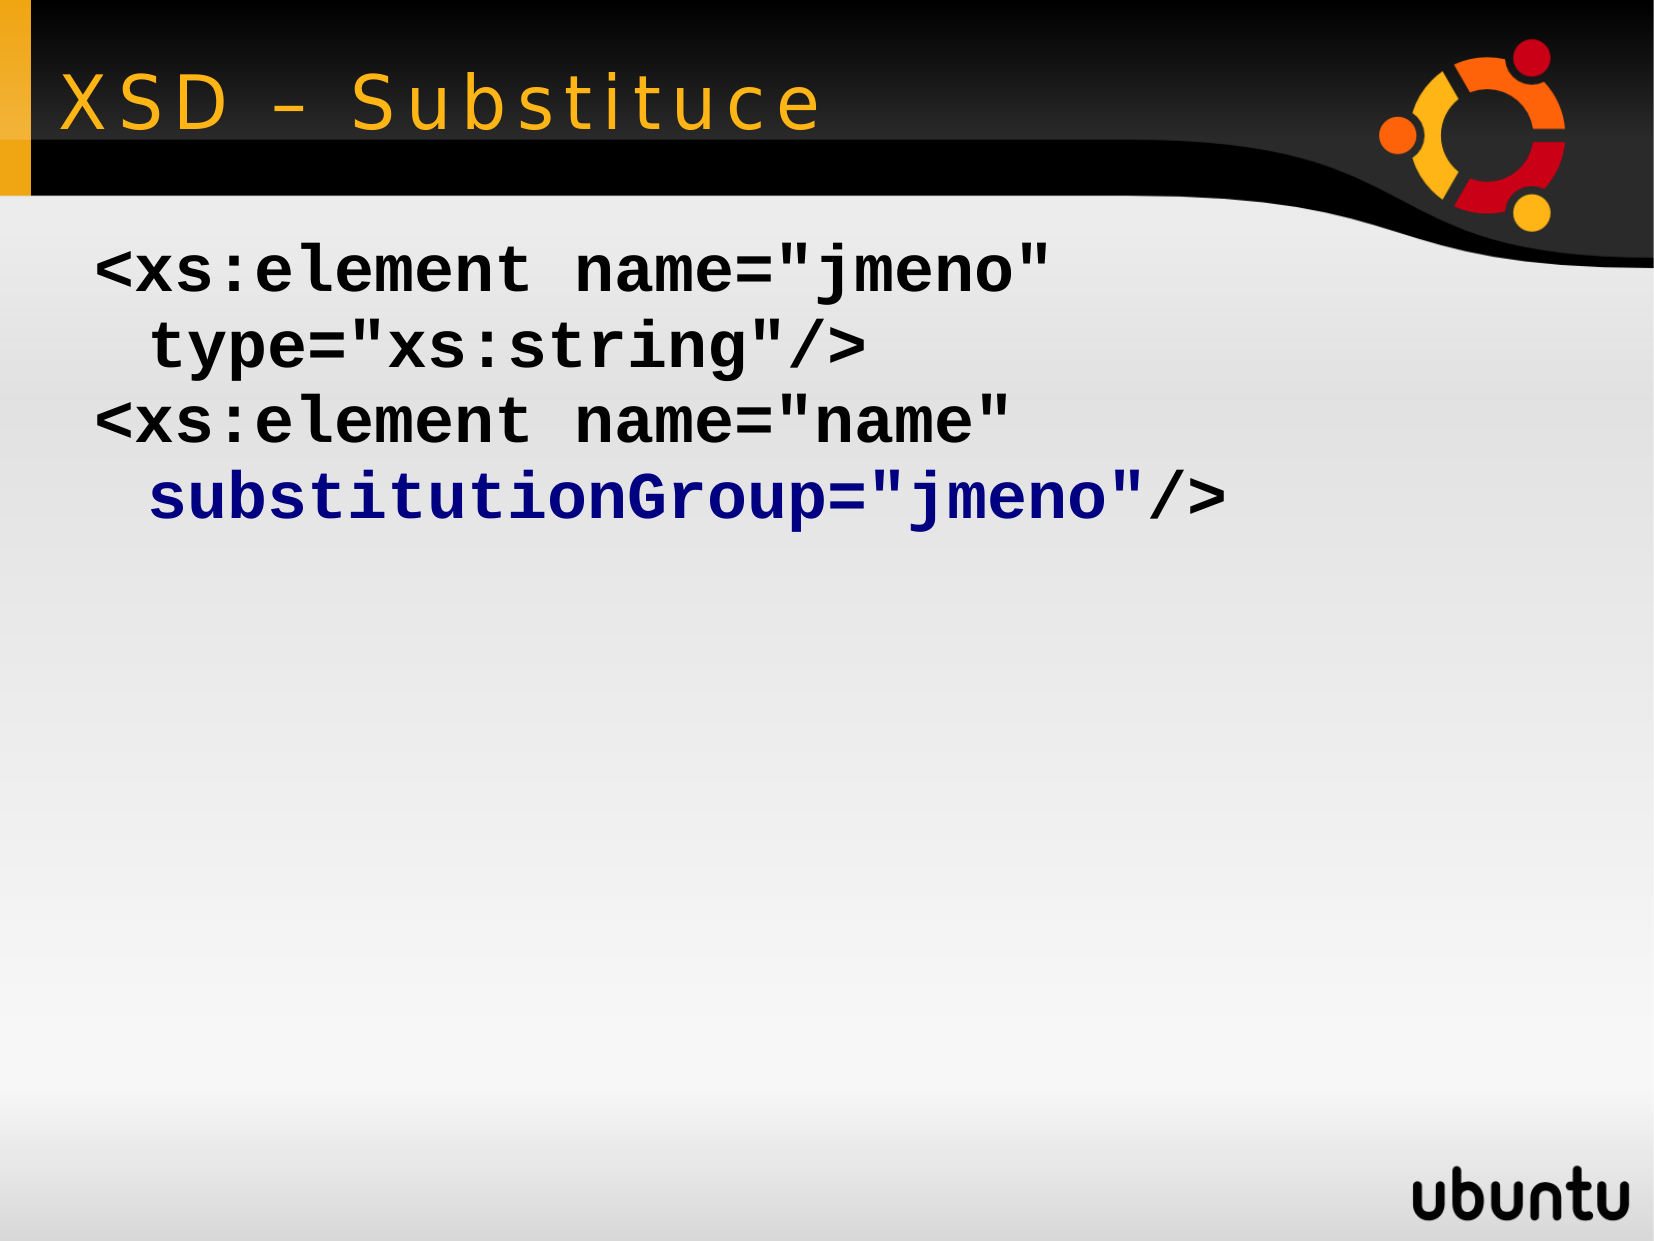

# XSD – Substituce
<xs:element name="jmeno" type="xs:string"/>
<xs:element name="name" substitutionGroup="jmeno"/>